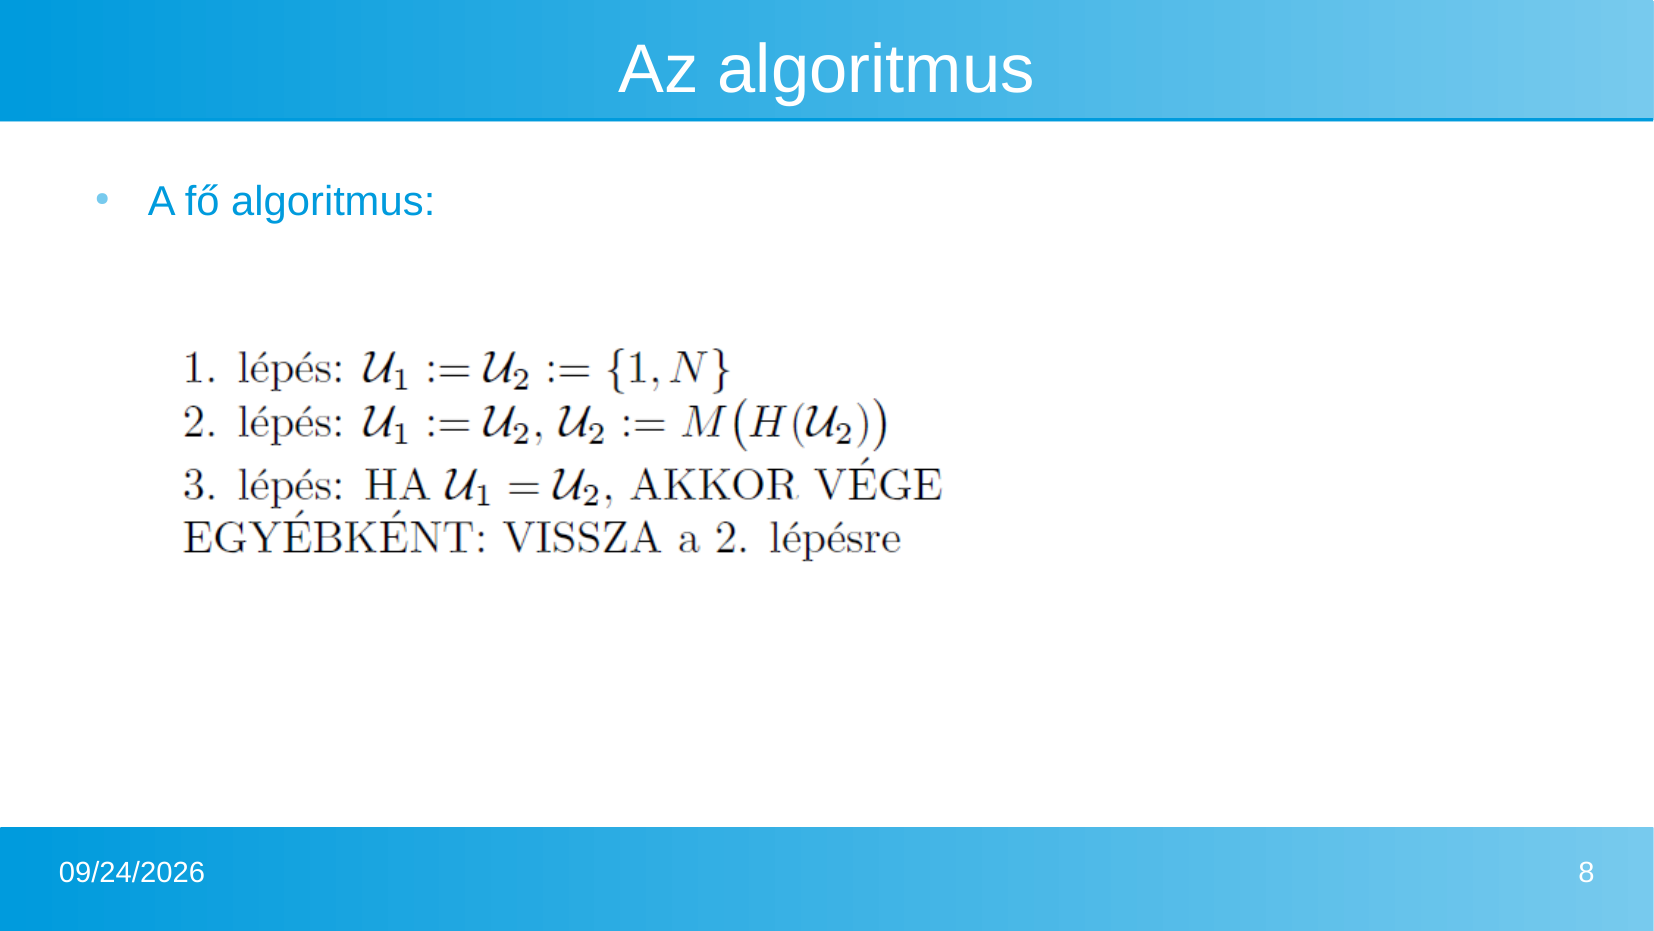

# Az algoritmus
A fő algoritmus:
8